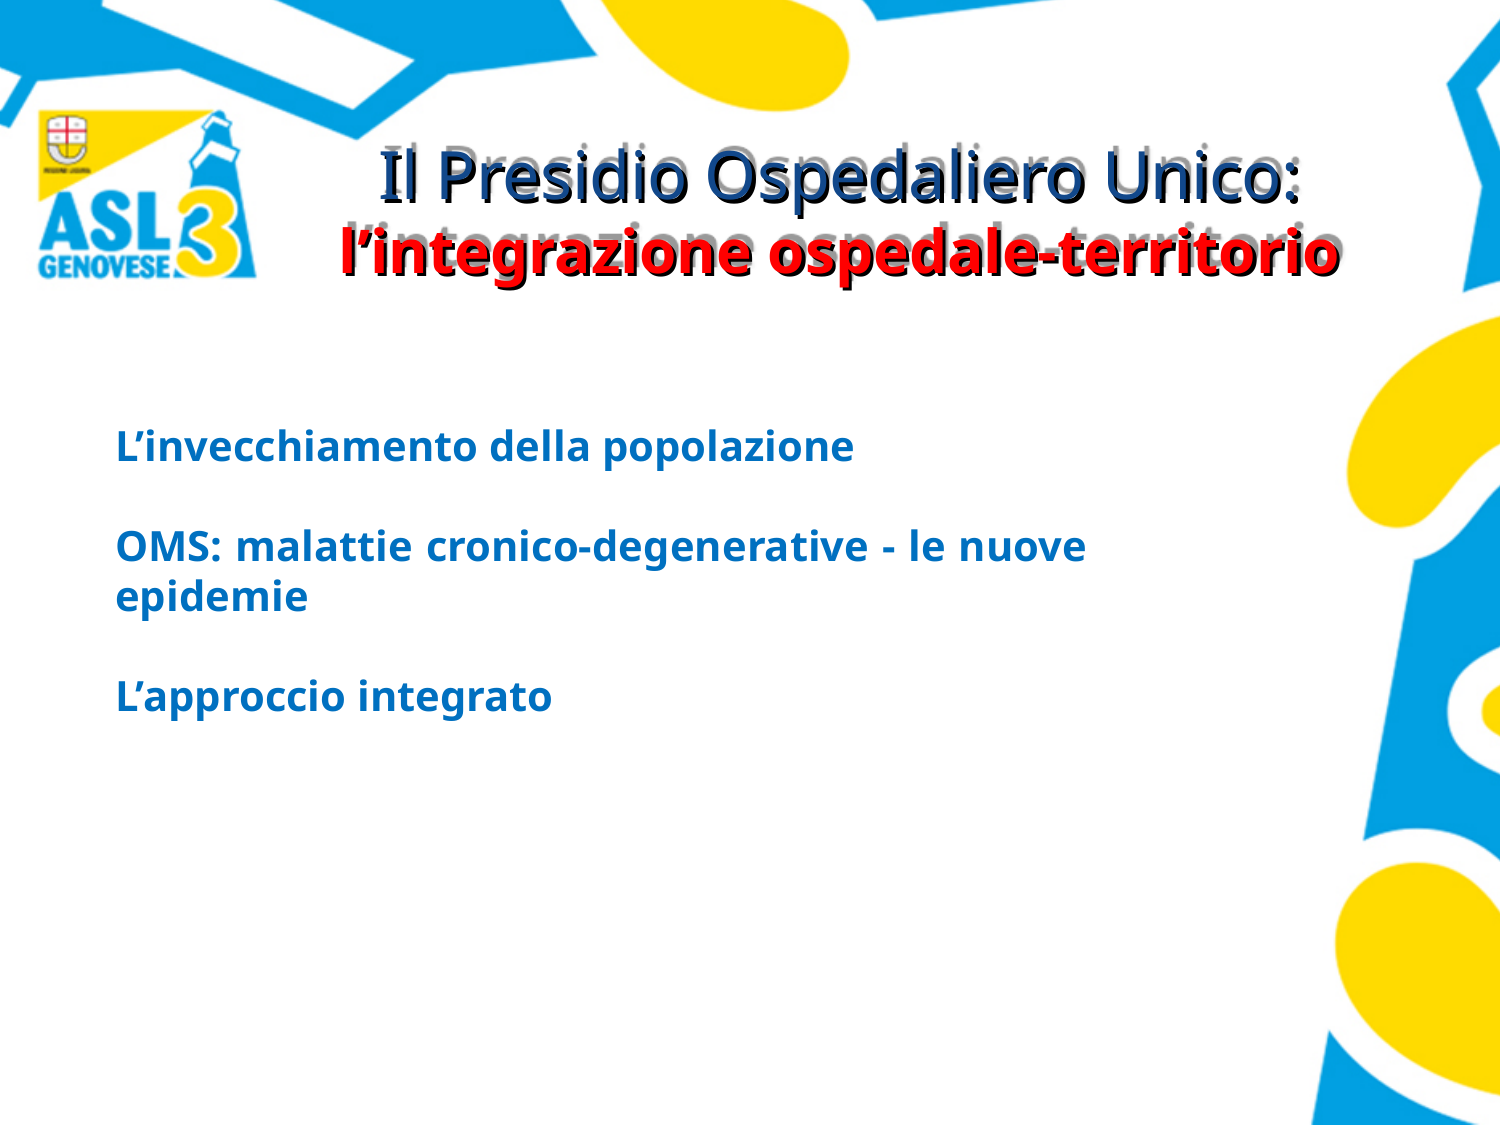

Il Presidio Ospedaliero Unico:
l’integrazione ospedale-territorio
L’invecchiamento della popolazione
OMS: malattie cronico-degenerative - le nuove epidemie
L’approccio integrato